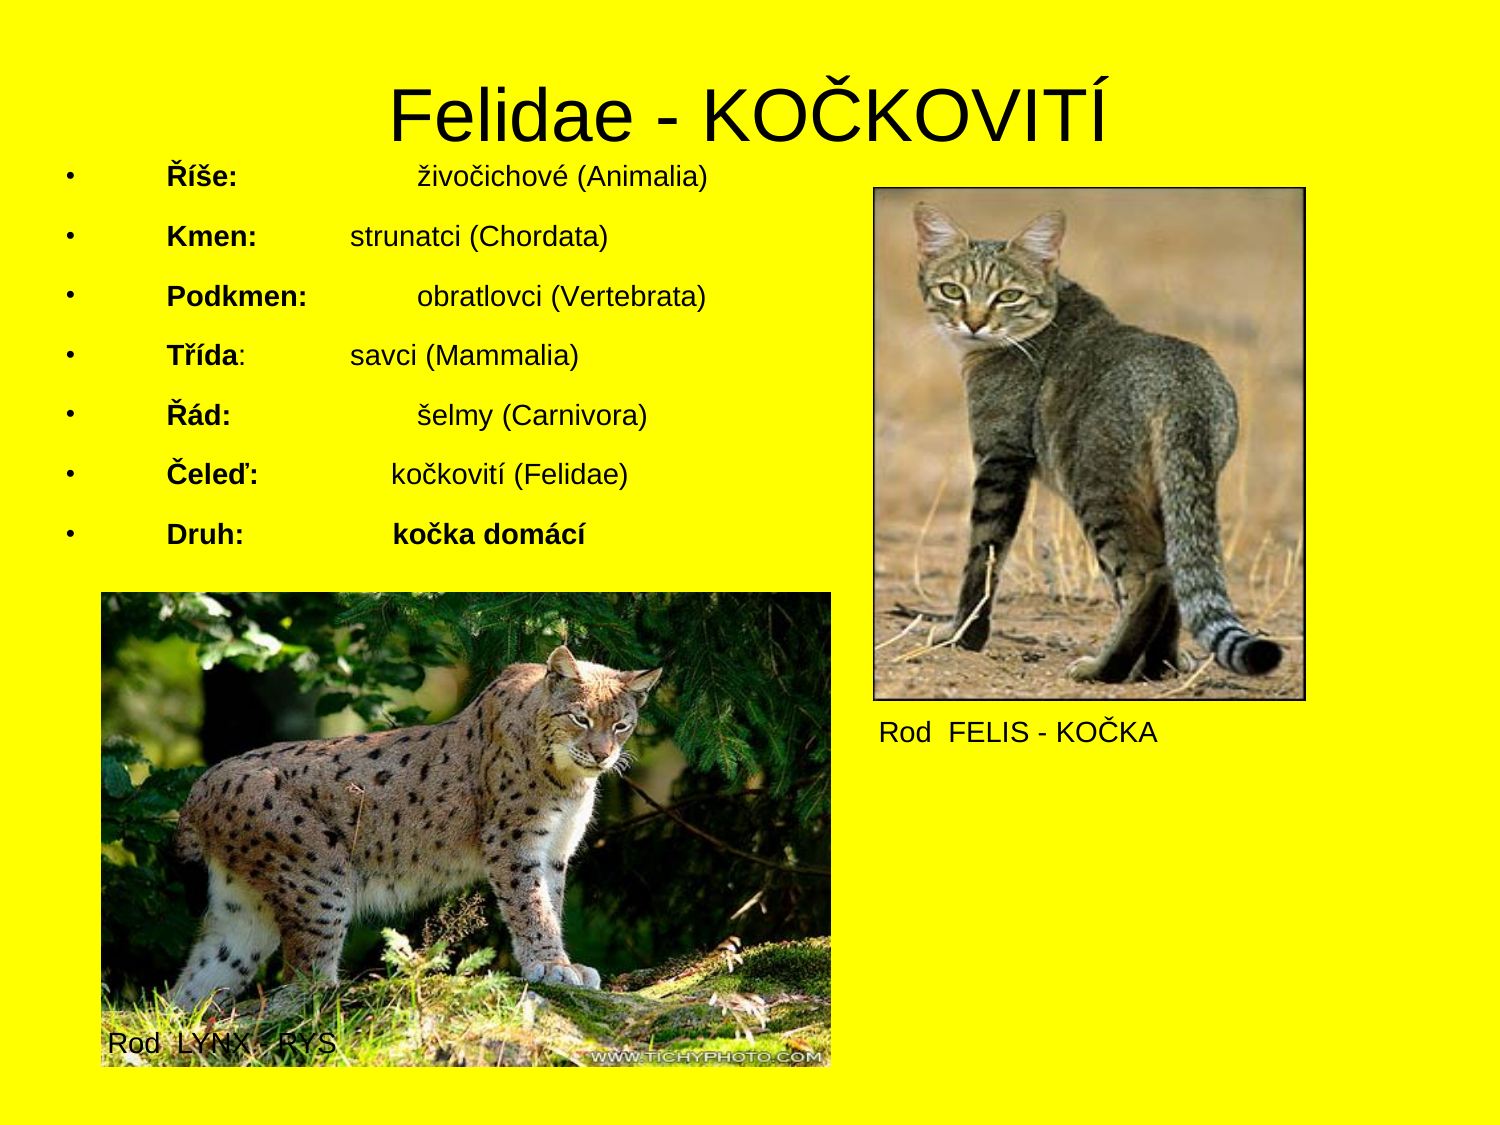

# Felidae - KOČKOVITÍ
Říše: 			živočichové (Animalia)
Kmen: 		strunatci (Chordata)
Podkmen: 		obratlovci (Vertebrata)
Třída: 		savci (Mammalia)
Řád: 			šelmy (Carnivora)
Čeleď: kočkovití (Felidae)
Druh: kočka domácí
Rod FELIS - KOČKA
Rod LYNX - RYS